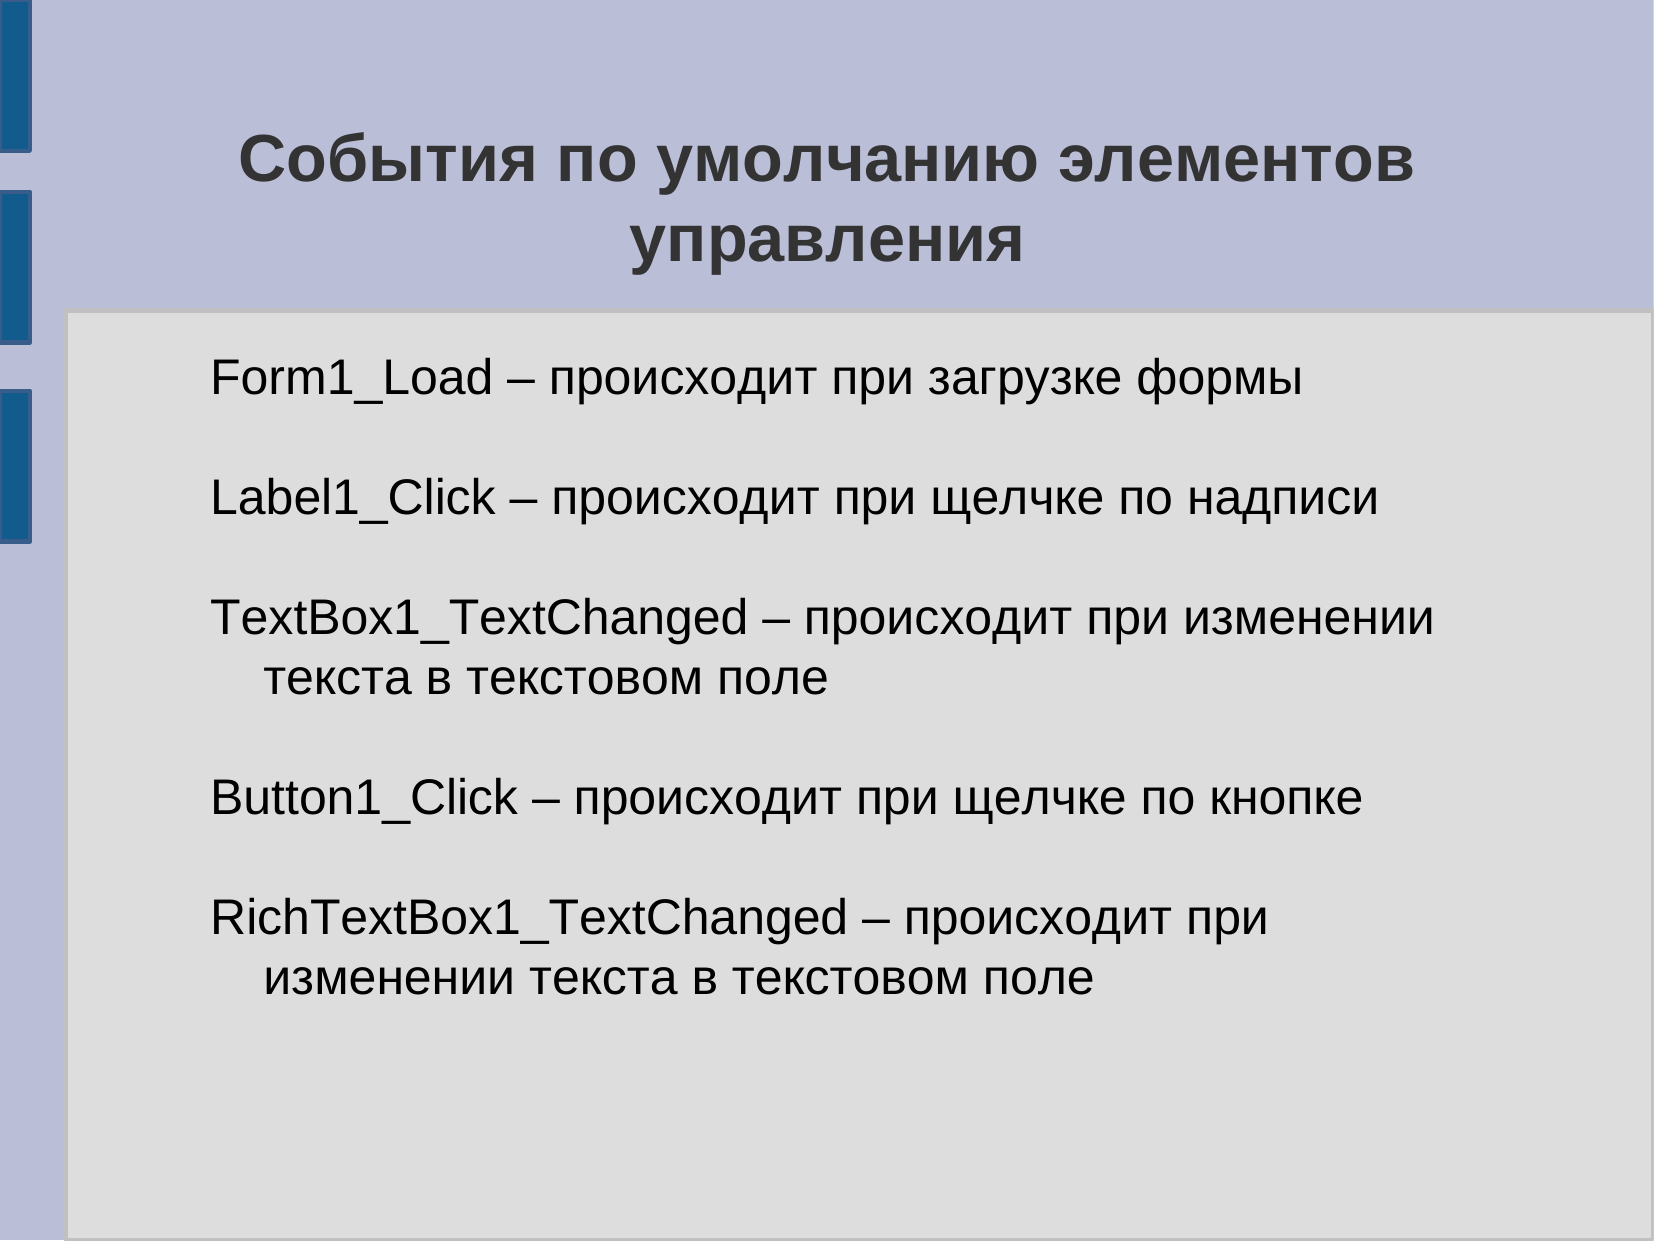

# События по умолчанию элементов управления
Form1_Load – происходит при загрузке формы
Label1_Click – происходит при щелчке по надписи
TextBox1_TextChanged – происходит при изменении текста в текстовом поле
Button1_Click – происходит при щелчке по кнопке
RichTextBox1_TextChanged – происходит при изменении текста в текстовом поле